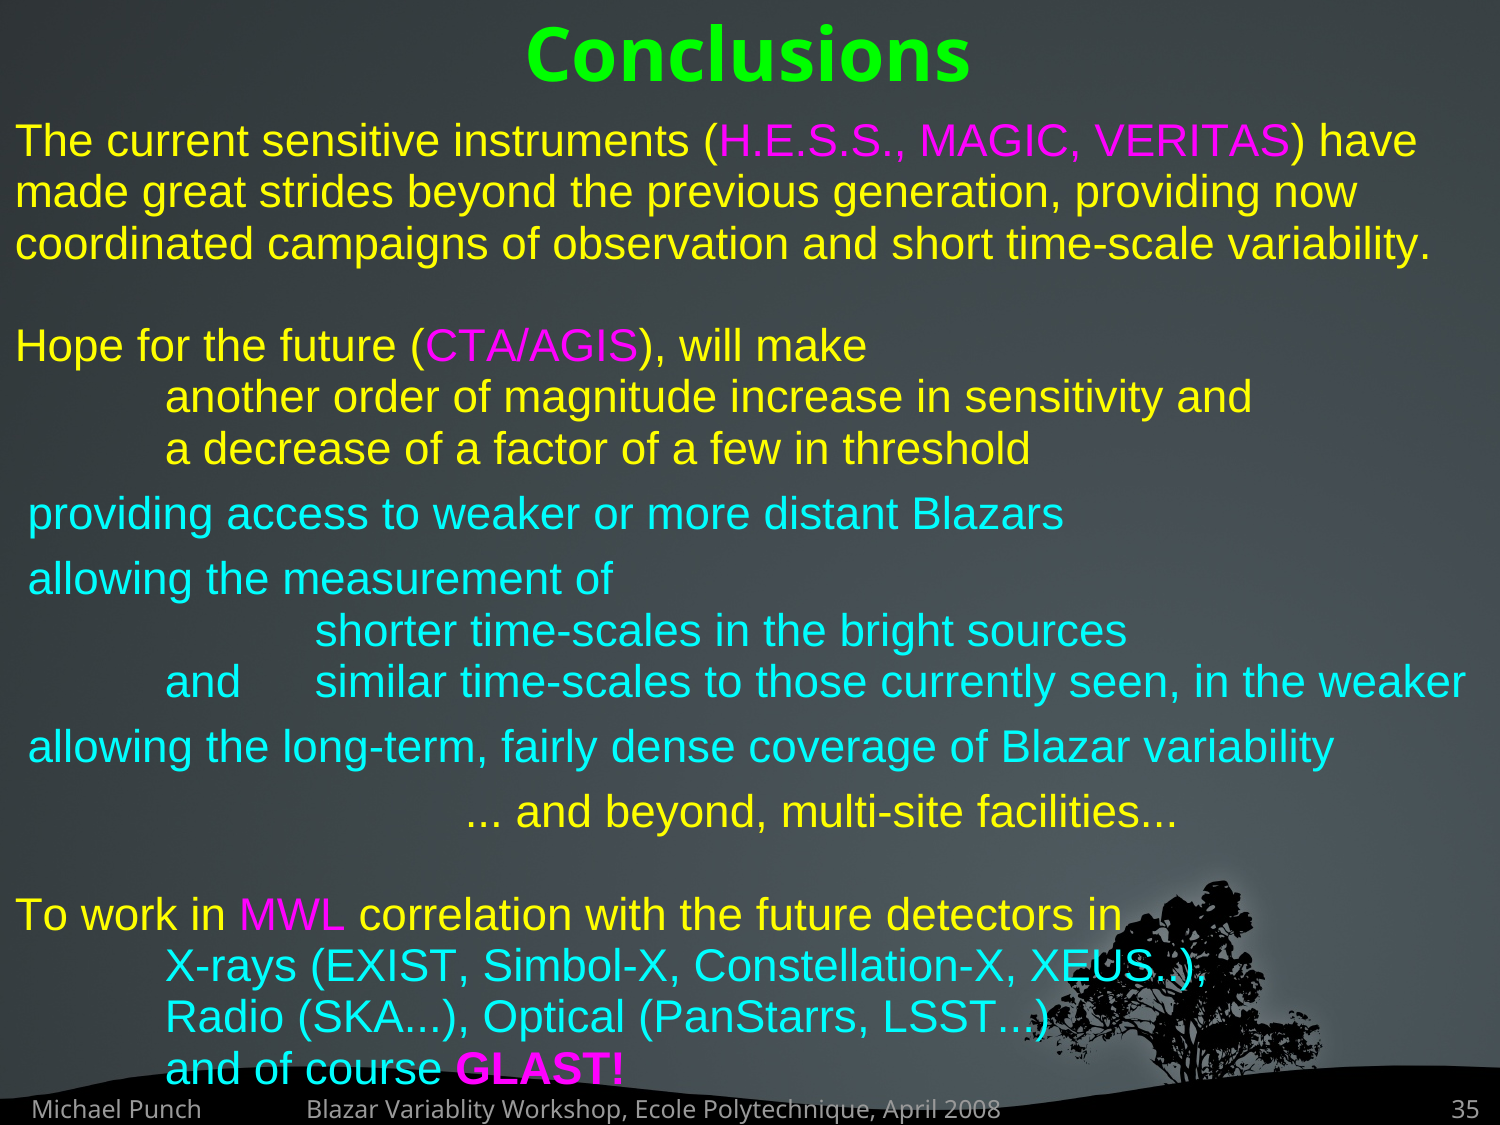

# Conclusions
The current sensitive instruments (H.E.S.S., MAGIC, VERITAS) have made great strides beyond the previous generation, providing now coordinated campaigns of observation and short time-scale variability.
Hope for the future (CTA/AGIS), will make
	another order of magnitude increase in sensitivity and
	a decrease of a factor of a few in threshold
 providing access to weaker or more distant Blazars
 allowing the measurement of
		shorter time-scales in the bright sources
	and	similar time-scales to those currently seen, in the weaker
 allowing the long-term, fairly dense coverage of Blazar variability
			... and beyond, multi-site facilities...
To work in MWL correlation with the future detectors in
	X-rays (EXIST, Simbol-X, Constellation-X, XEUS..),
	Radio (SKA...), Optical (PanStarrs, LSST...)
	and of course GLAST!
35